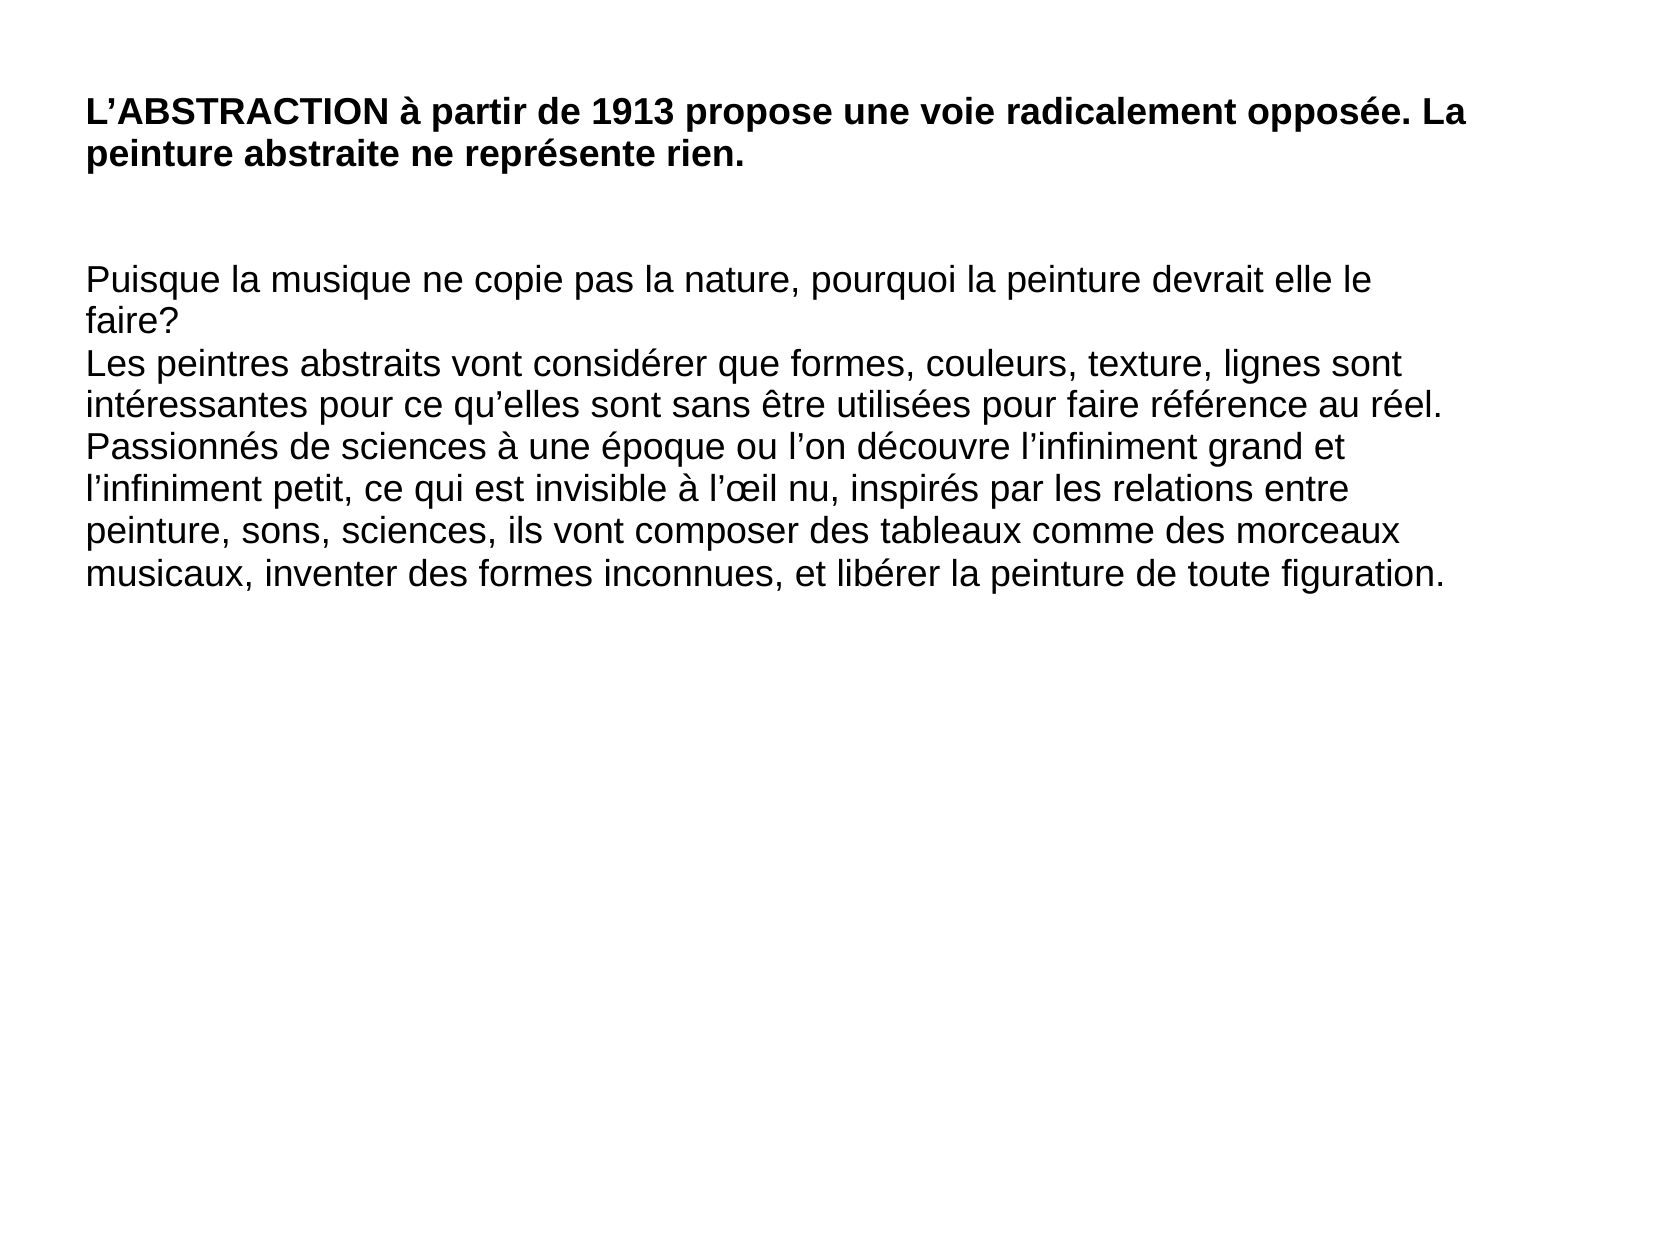

L’ABSTRACTION à partir de 1913 propose une voie radicalement opposée. La peinture abstraite ne représente rien.
Puisque la musique ne copie pas la nature, pourquoi la peinture devrait elle le faire?
Les peintres abstraits vont considérer que formes, couleurs, texture, lignes sont intéressantes pour ce qu’elles sont sans être utilisées pour faire référence au réel.
Passionnés de sciences à une époque ou l’on découvre l’infiniment grand et l’infiniment petit, ce qui est invisible à l’œil nu, inspirés par les relations entre peinture, sons, sciences, ils vont composer des tableaux comme des morceaux musicaux, inventer des formes inconnues, et libérer la peinture de toute figuration.